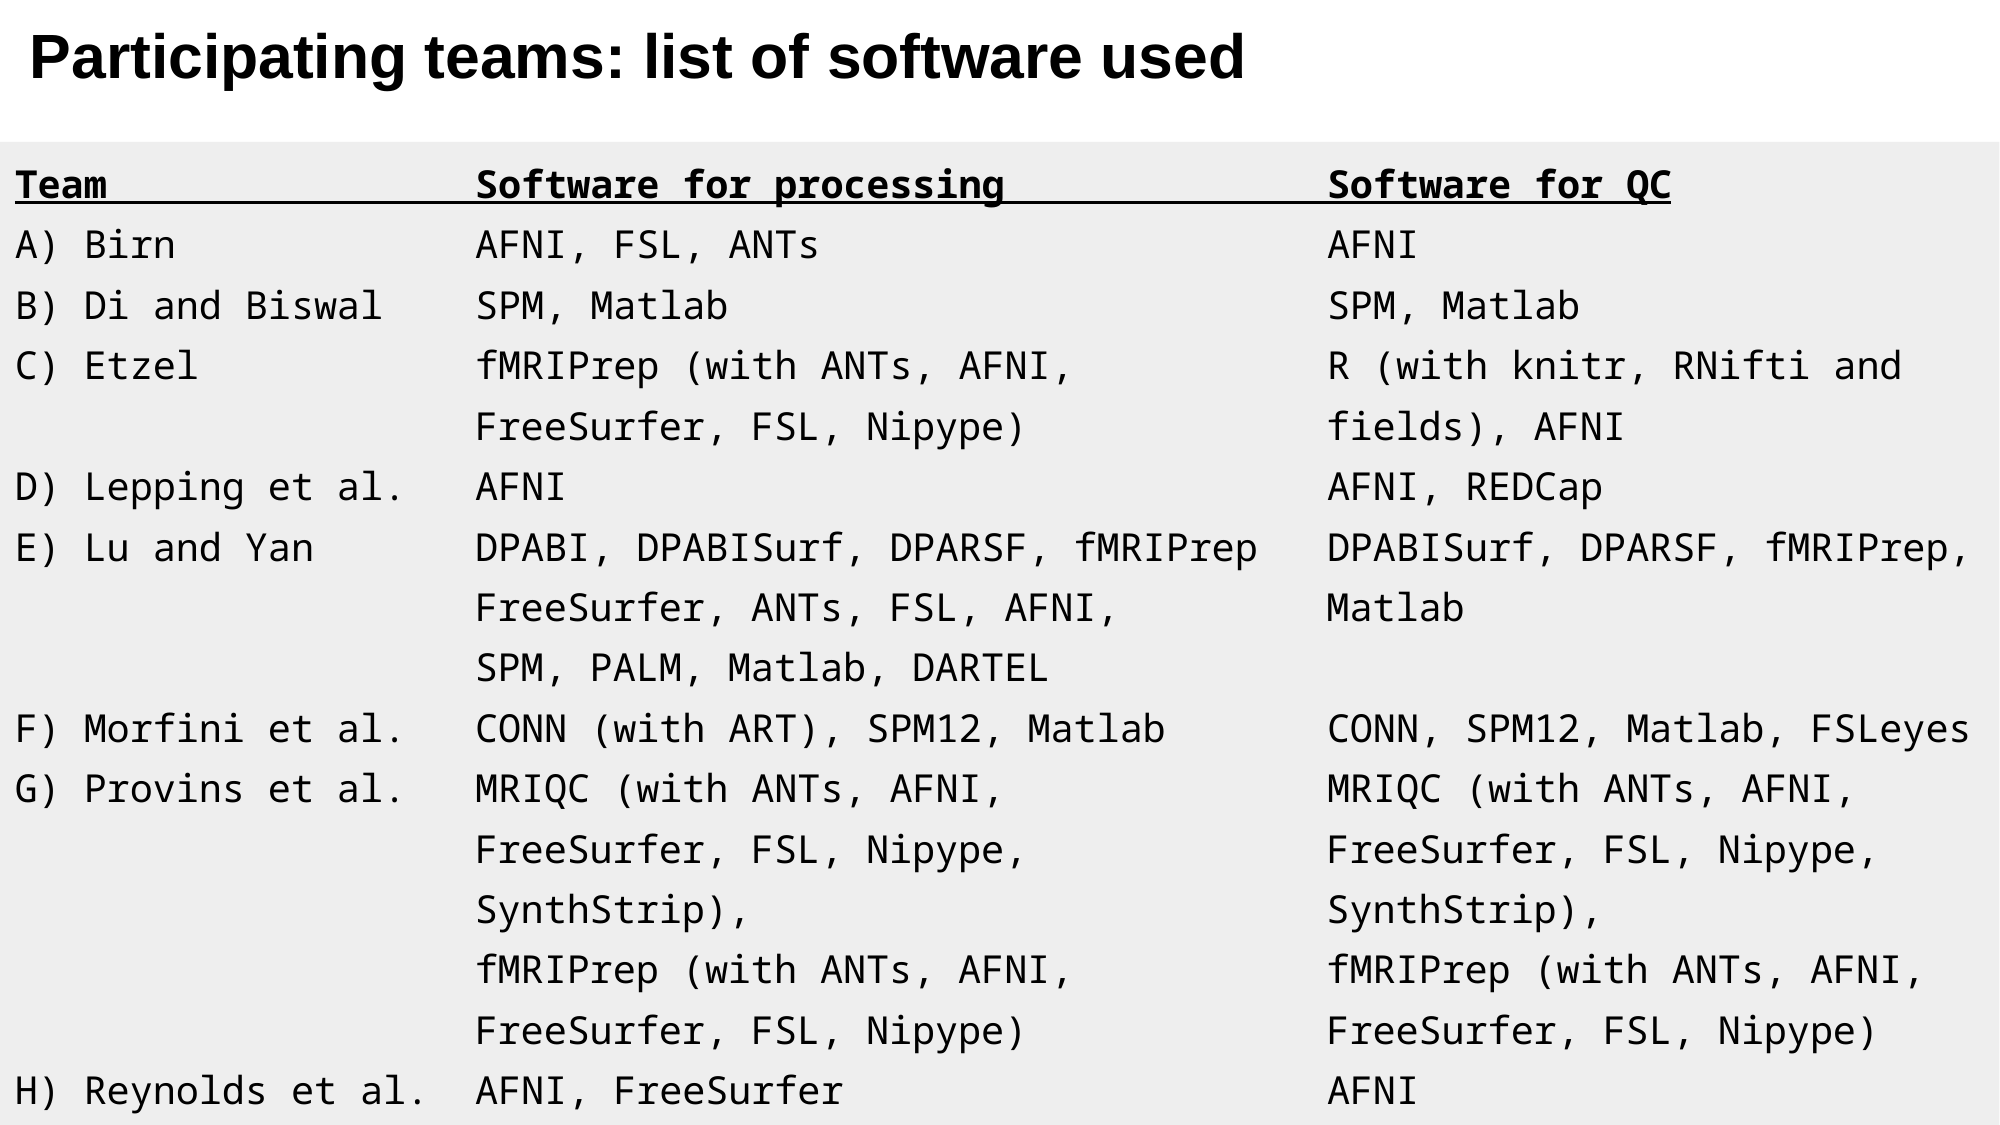

Participating teams: list of software used
Team Software for processing Software for QC
A) Birn AFNI, FSL, ANTs AFNI
B) Di and Biswal SPM, Matlab SPM, Matlab
C) Etzel fMRIPrep (with ANTs, AFNI, R (with knitr, RNifti and
 FreeSurfer, FSL, Nipype) fields), AFNI
D) Lepping et al. AFNI AFNI, REDCap
E) Lu and Yan DPABI, DPABISurf, DPARSF, fMRIPrep DPABISurf, DPARSF, fMRIPrep,
 FreeSurfer, ANTs, FSL, AFNI, Matlab
 SPM, PALM, Matlab, DARTEL
F) Morfini et al. CONN (with ART), SPM12, Matlab CONN, SPM12, Matlab, FSLeyes
G) Provins et al. MRIQC (with ANTs, AFNI, MRIQC (with ANTs, AFNI,
 FreeSurfer, FSL, Nipype, FreeSurfer, FSL, Nipype,
 SynthStrip), SynthStrip),
 fMRIPrep (with ANTs, AFNI, fMRIPrep (with ANTs, AFNI,
 FreeSurfer, FSL, Nipype) FreeSurfer, FSL, Nipype)
H) Reynolds et al. AFNI, FreeSurfer AFNI
I) Teves et al. FreeSurfer, AFNI AFNI
J) Williams et al. FSL, cinnqc (with FSL, pyfMRIqc) pyfMRIqc